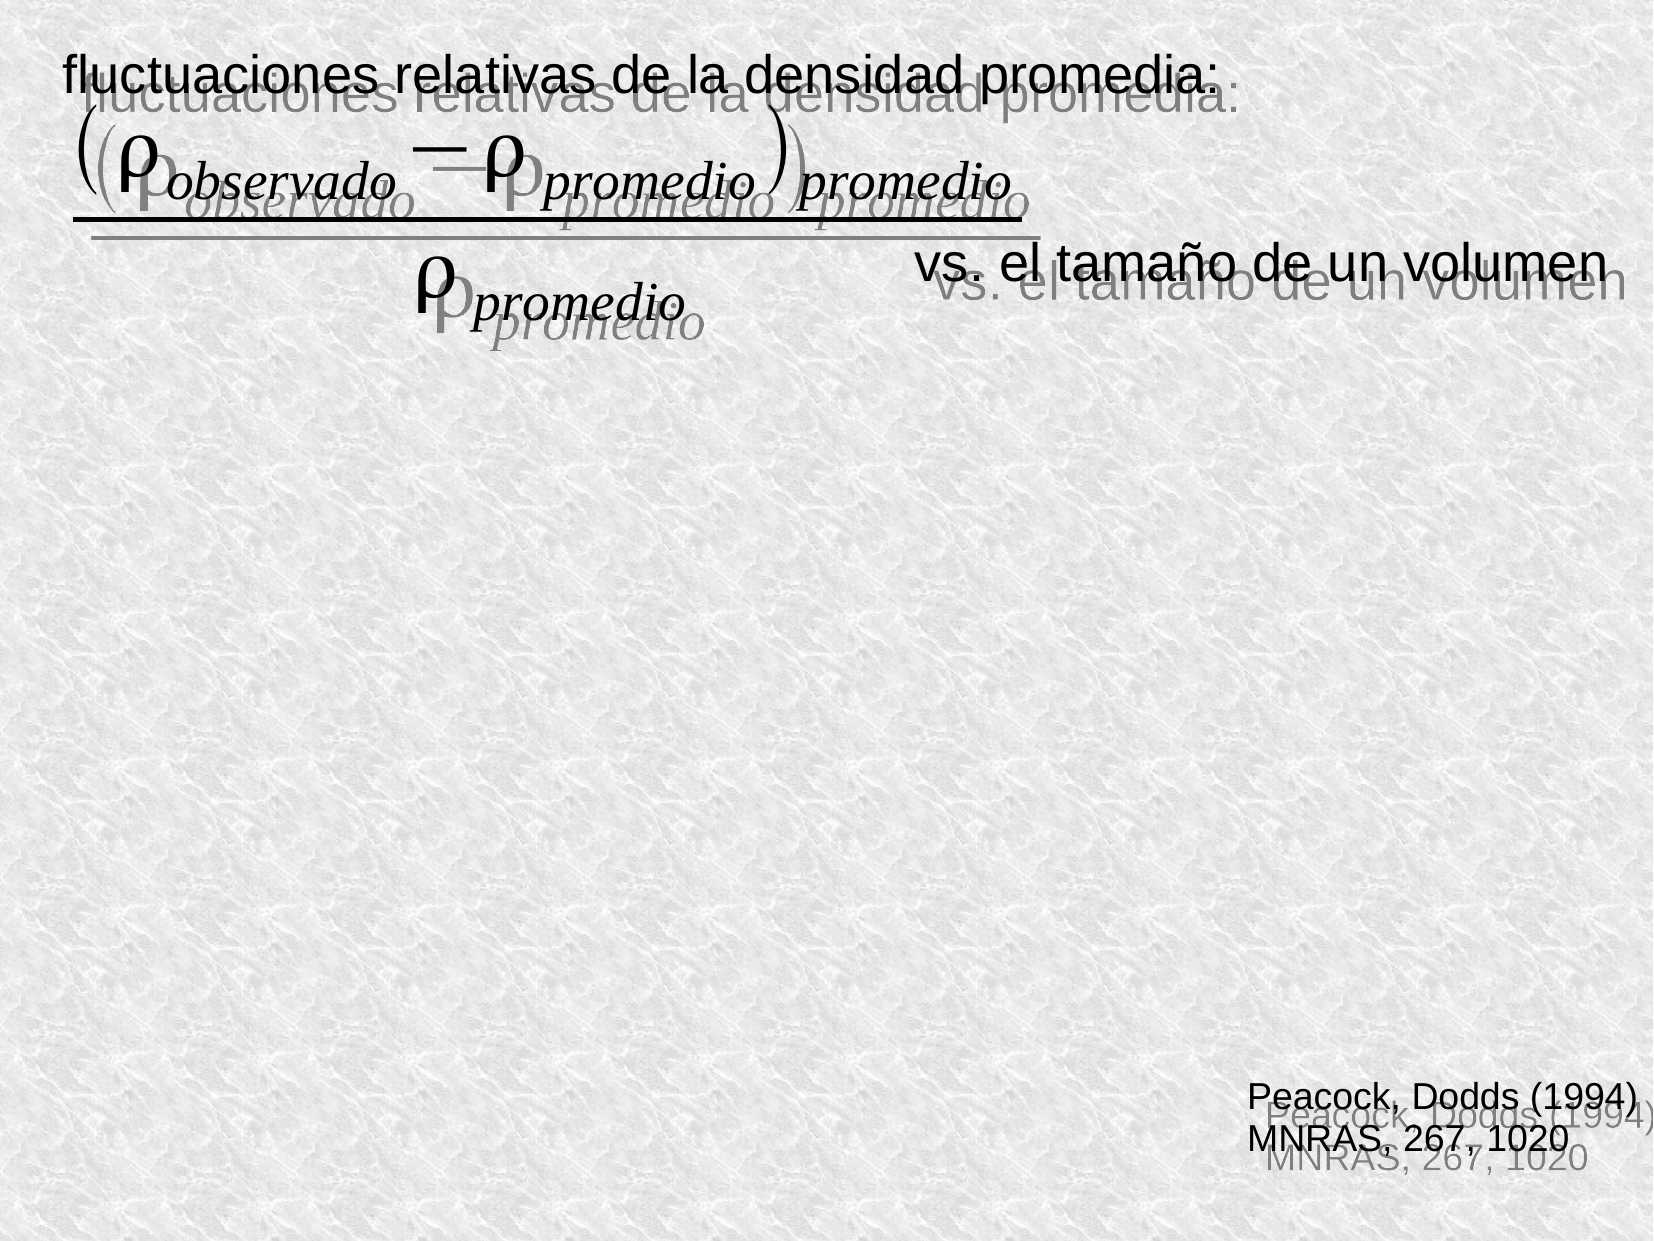

fluctuaciones relativas de la densidad promedia:
vs. el tamaño de un volumen
Peacock, Dodds (1994)
MNRAS, 267, 1020